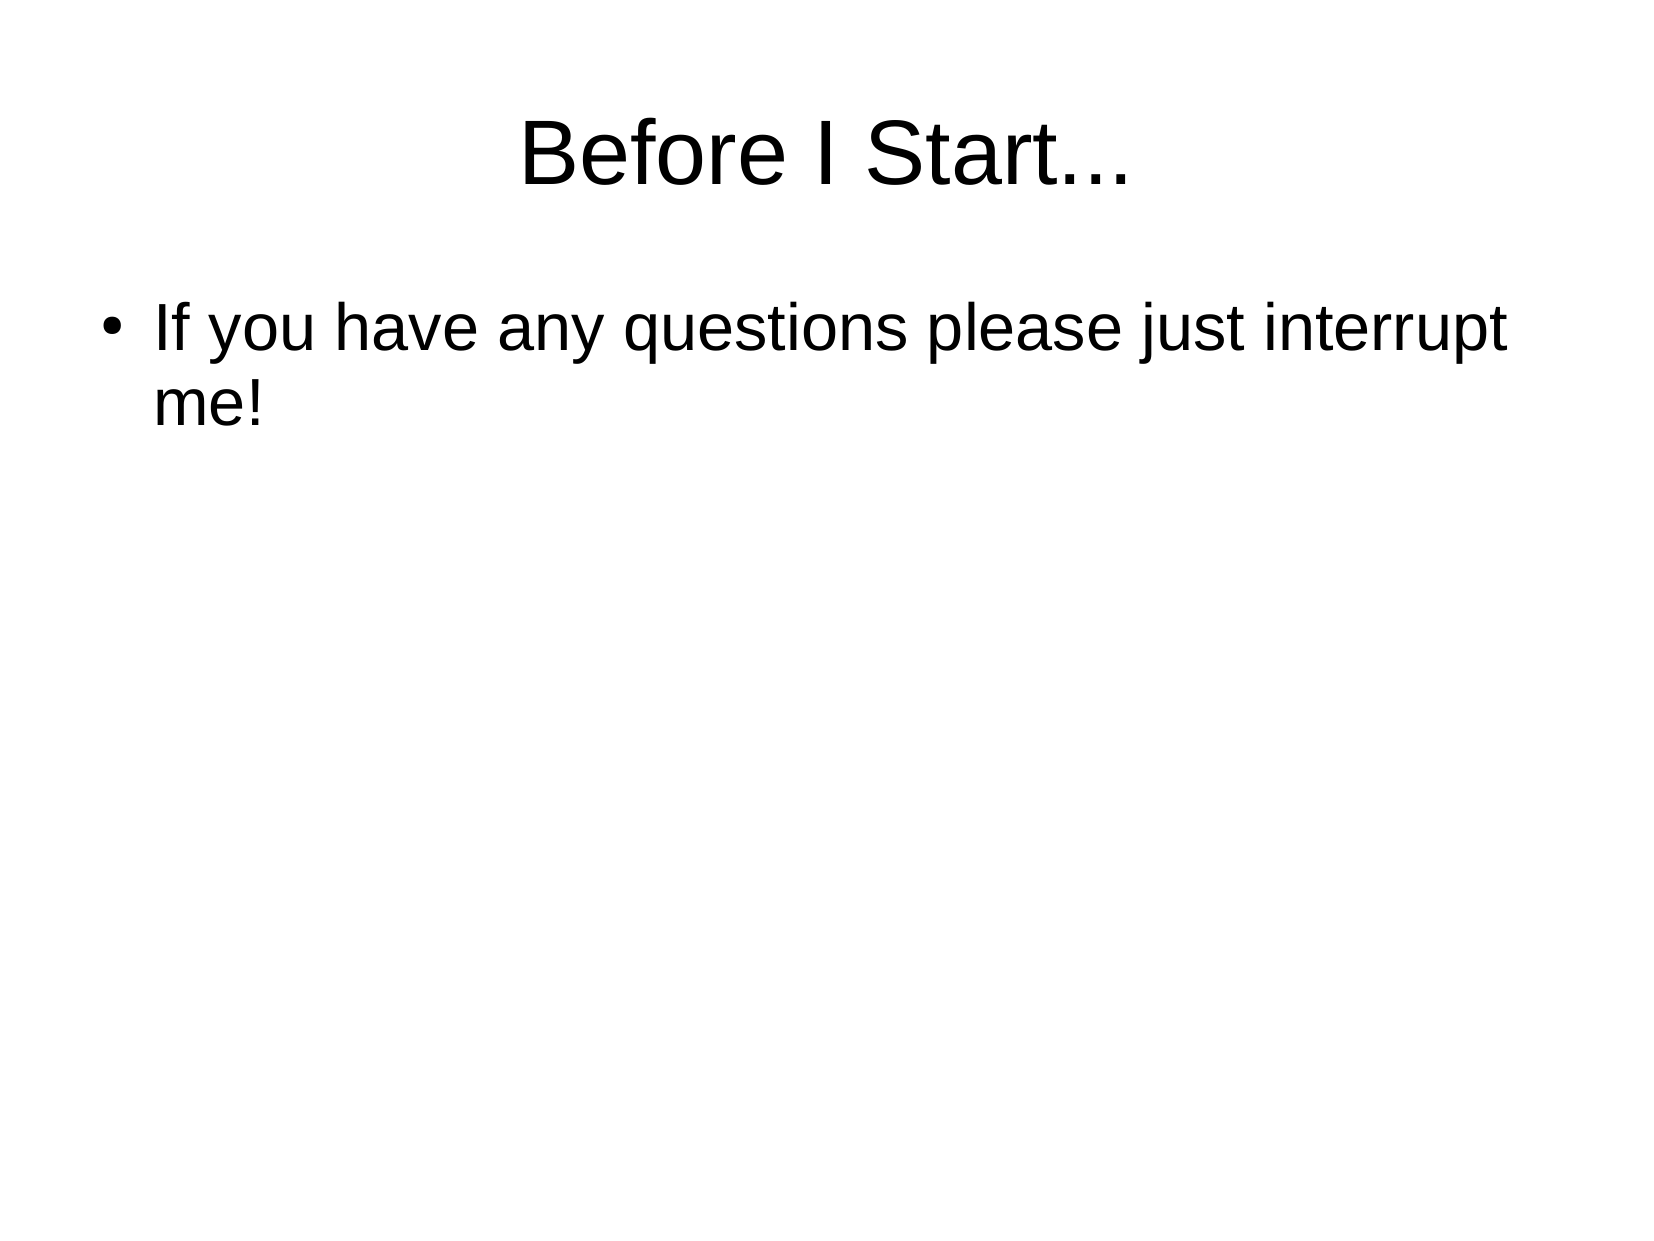

# Before I Start...
If you have any questions please just interrupt me!